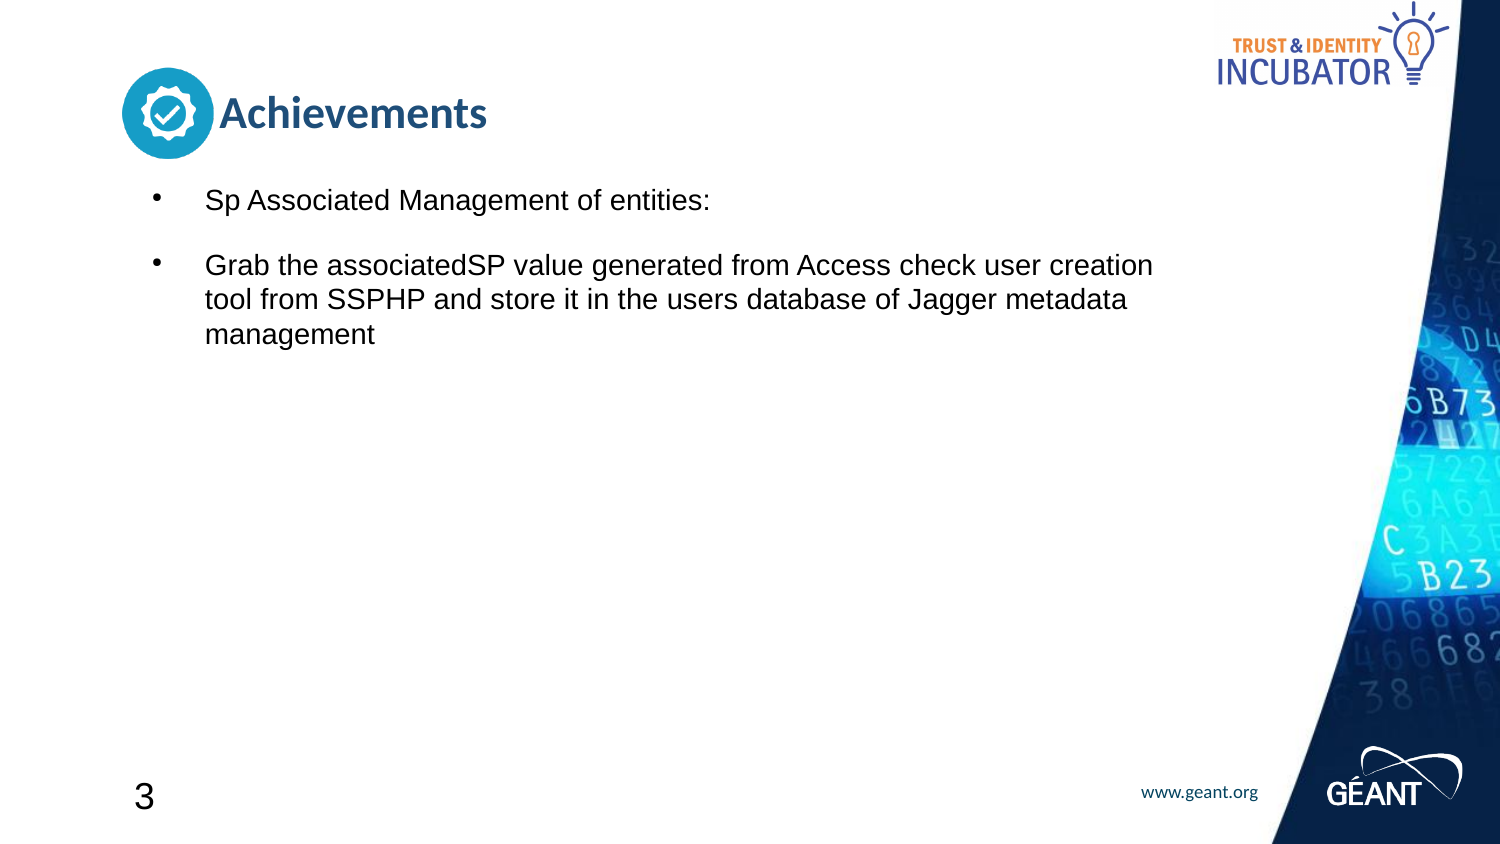

Achievements
# Sp Associated Management of entities:
Grab the associatedSP value generated from Access check user creation tool from SSPHP and store it in the users database of Jagger metadata management